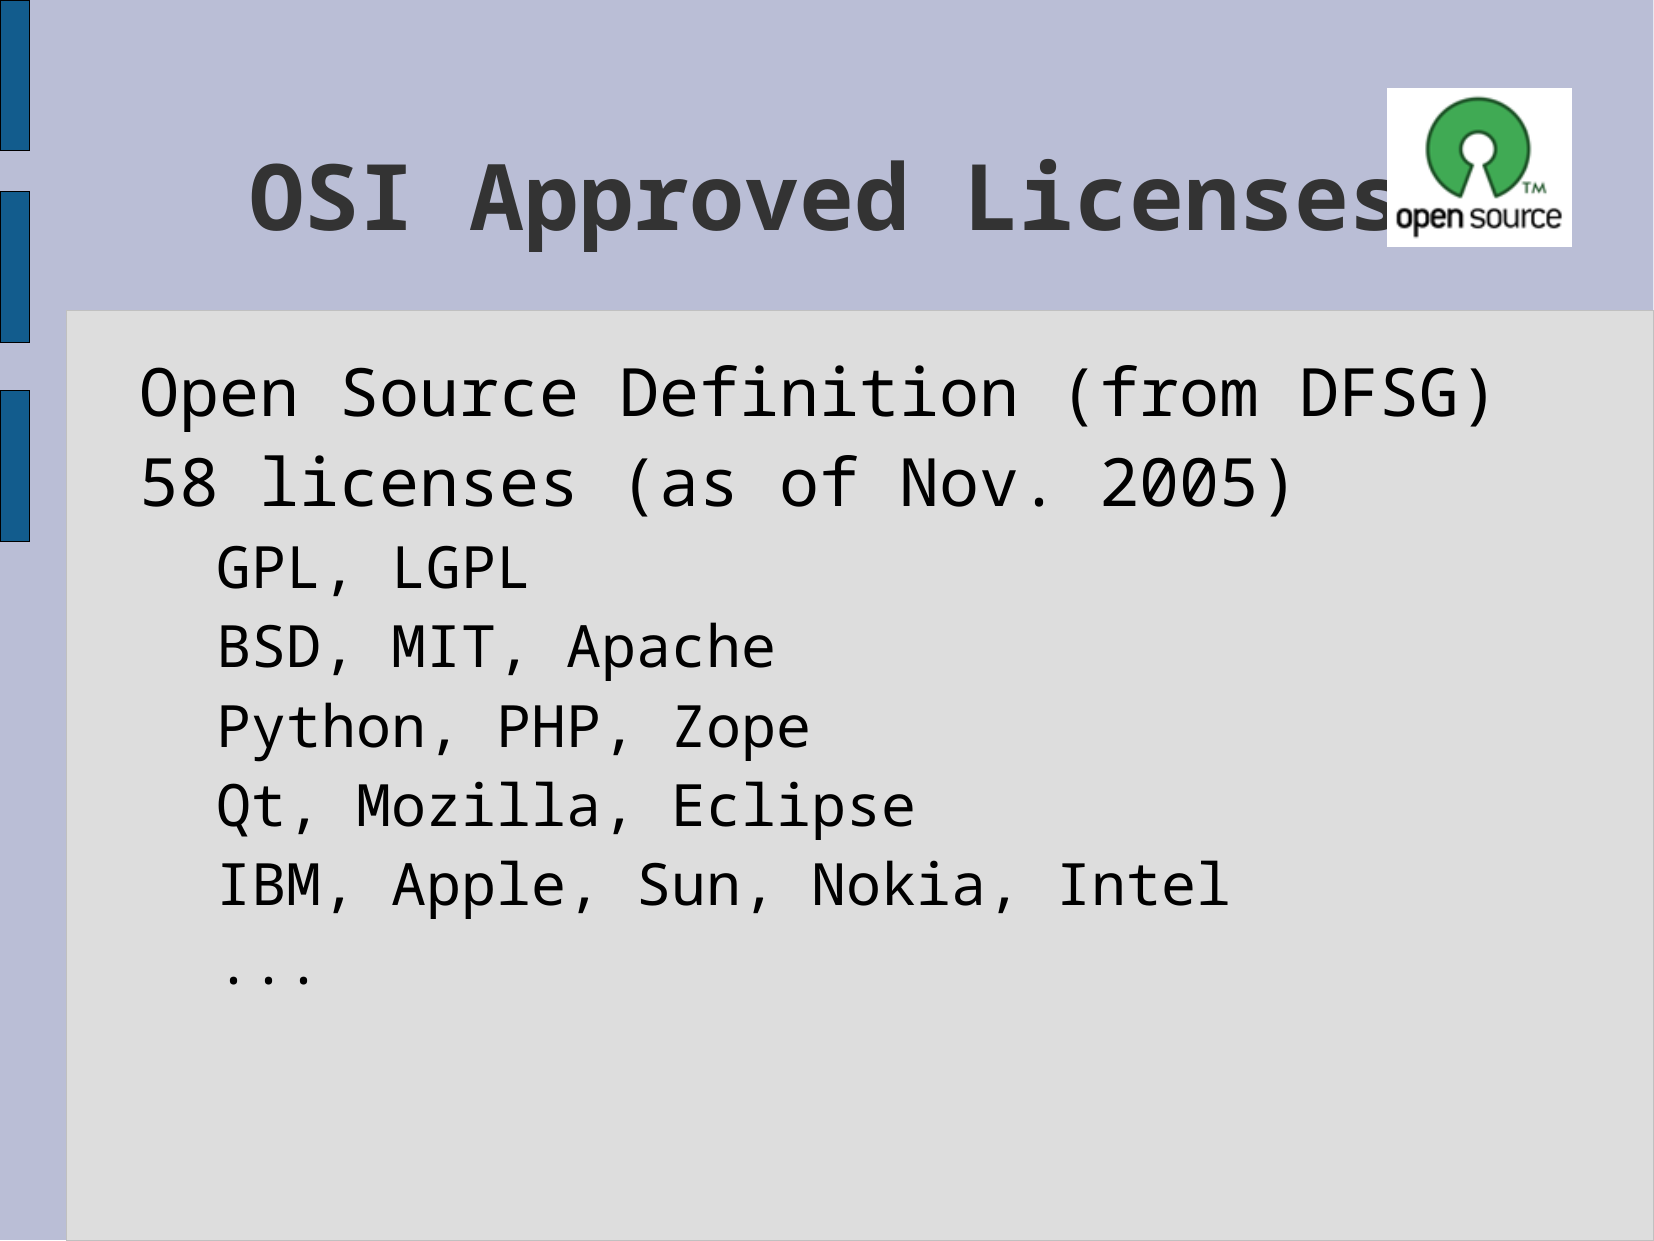

# OSI Approved Licenses
Open Source Definition (from DFSG)
58 licenses (as of Nov. 2005)
GPL, LGPL
BSD, MIT, Apache
Python, PHP, Zope
Qt, Mozilla, Eclipse
IBM, Apple, Sun, Nokia, Intel
...